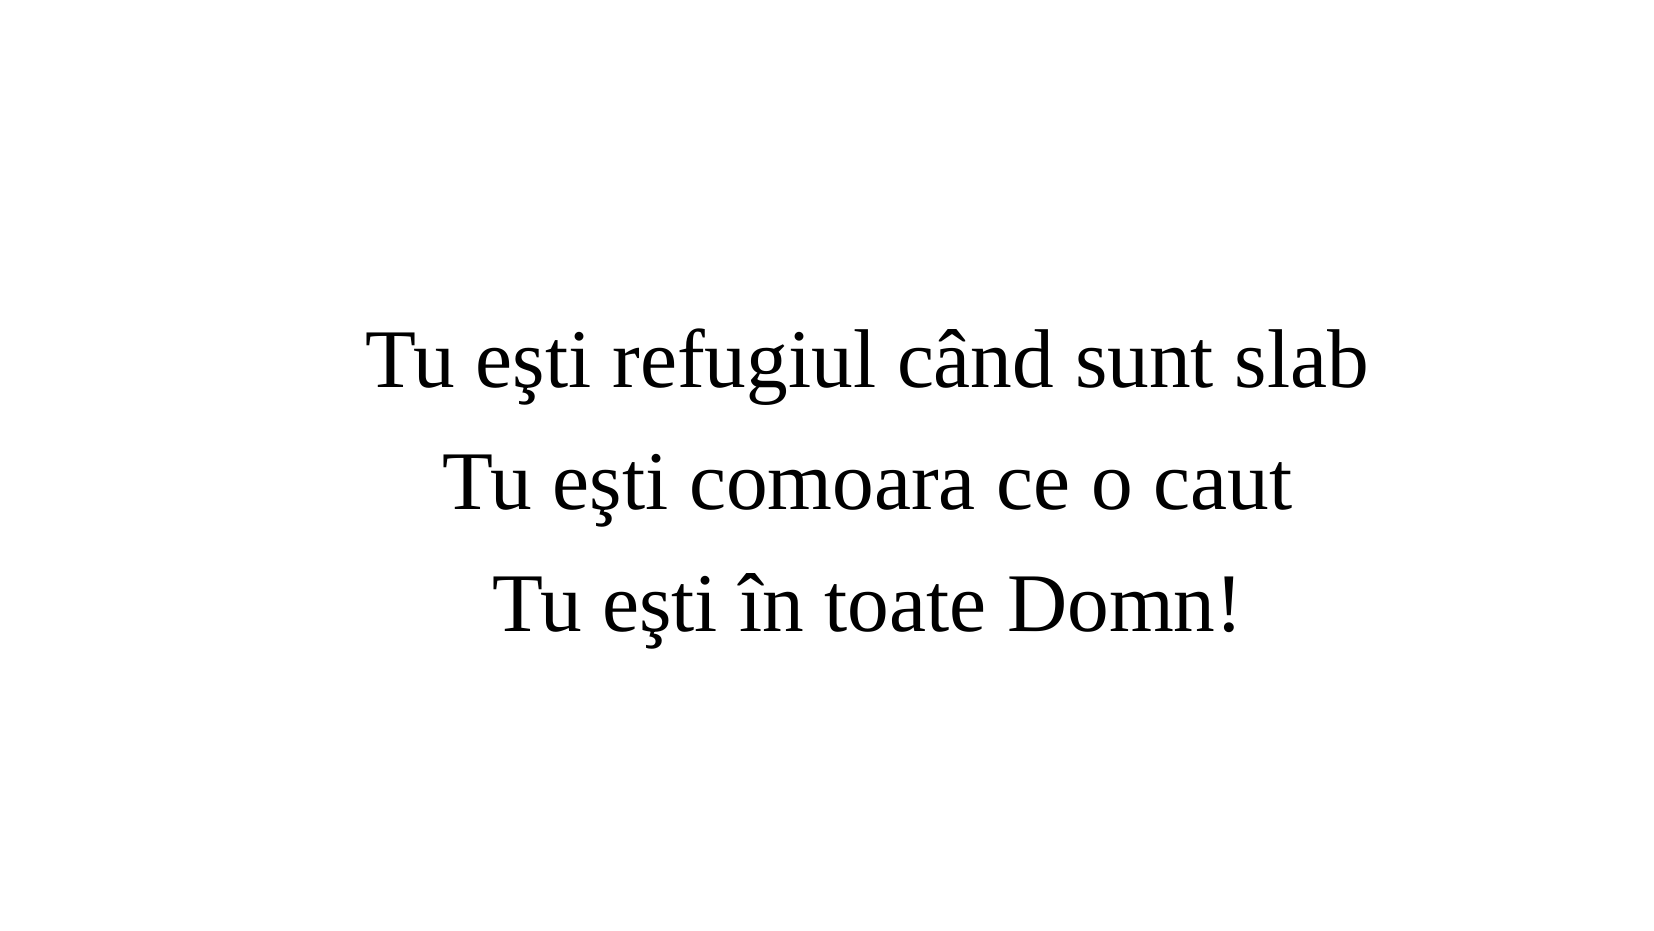

# Tu eşti refugiul când sunt slab
Tu eşti comoara ce o caut
Tu eşti în toate Domn!